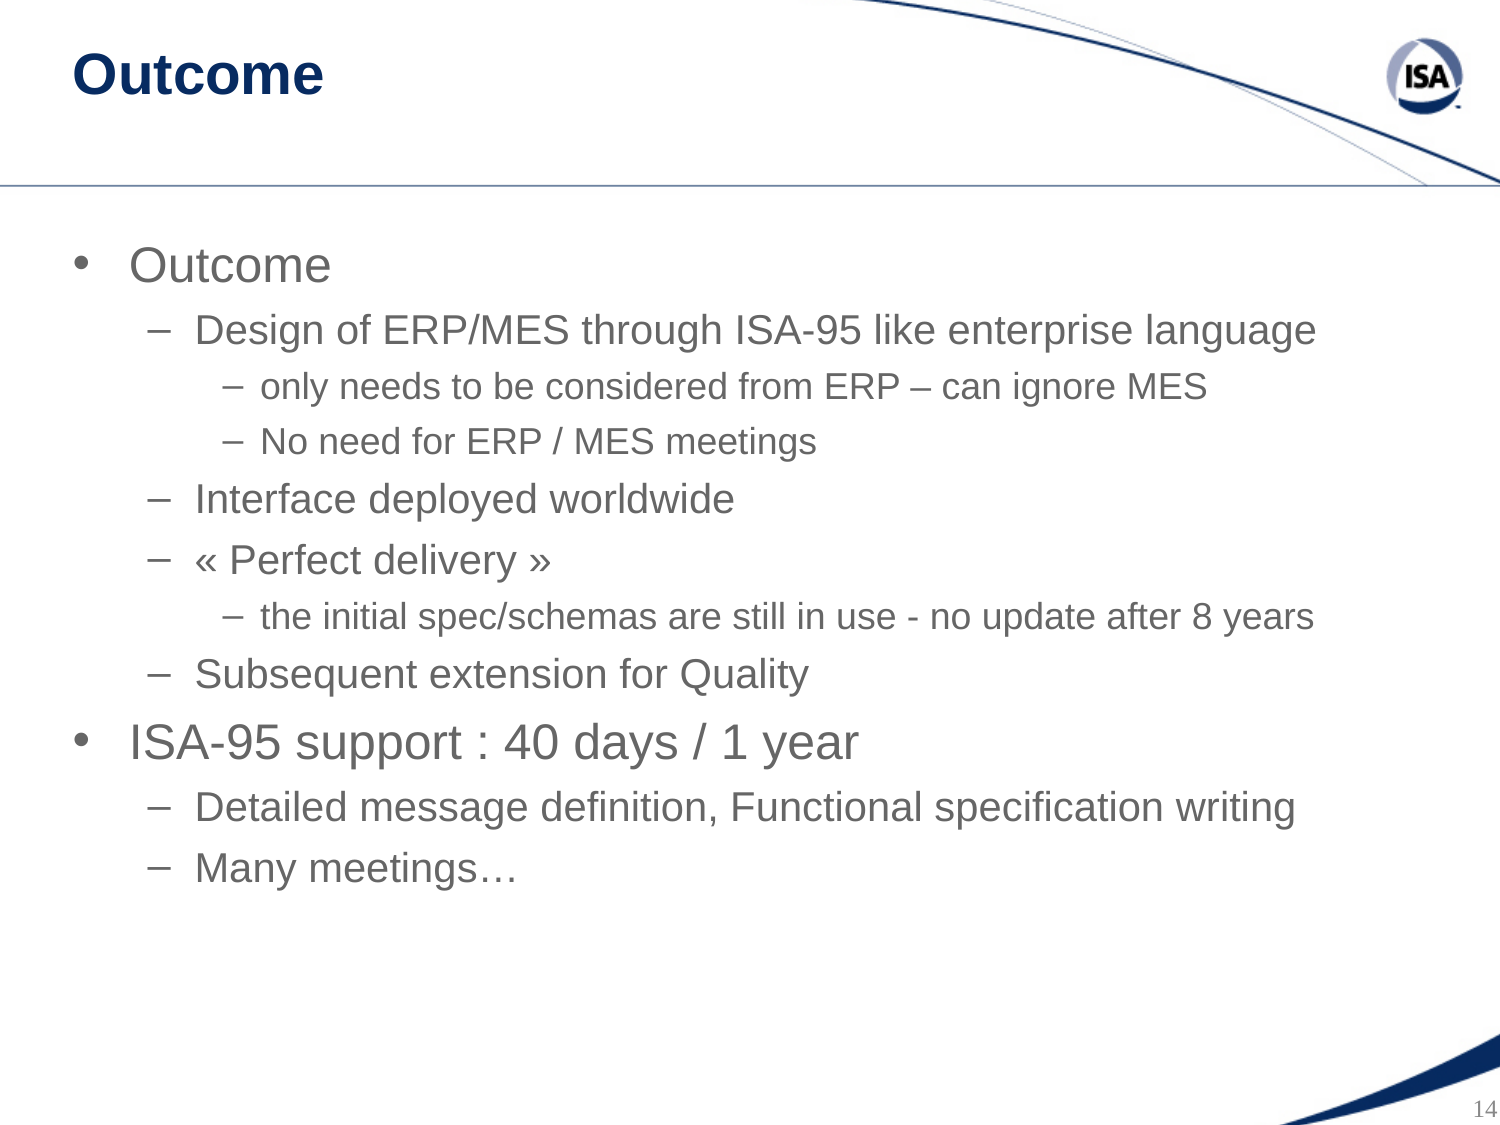

# Outcome
Outcome
Design of ERP/MES through ISA-95 like enterprise language
only needs to be considered from ERP – can ignore MES
No need for ERP / MES meetings
Interface deployed worldwide
« Perfect delivery »
the initial spec/schemas are still in use - no update after 8 years
Subsequent extension for Quality
ISA-95 support : 40 days / 1 year
Detailed message definition, Functional specification writing
Many meetings…